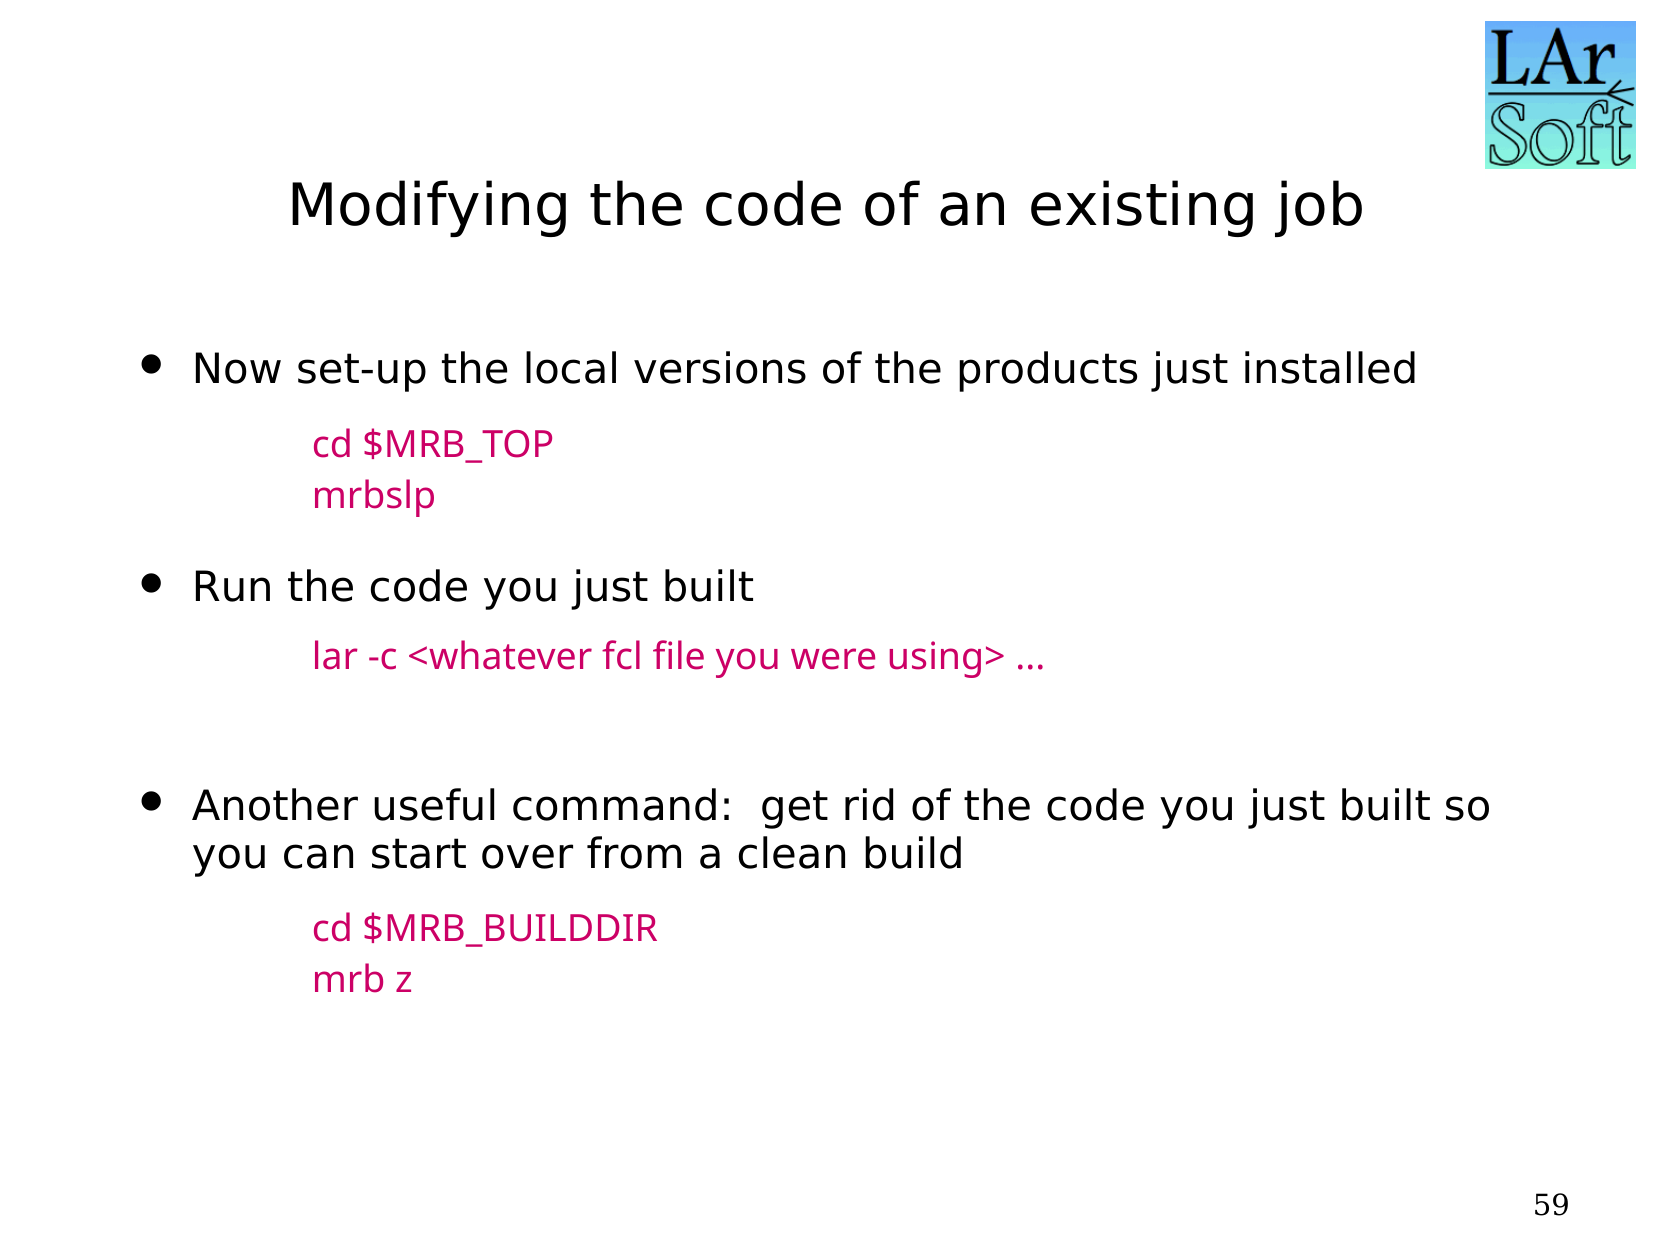

# Modifying the code of an existing job
Now set-up the local versions of the products just installed
Run the code you just built
Another useful command: get rid of the code you just built so you can start over from a clean build
cd $MRB_TOP
mrbslp
lar -c <whatever fcl file you were using> ...
cd $MRB_BUILDDIR
mrb z
59